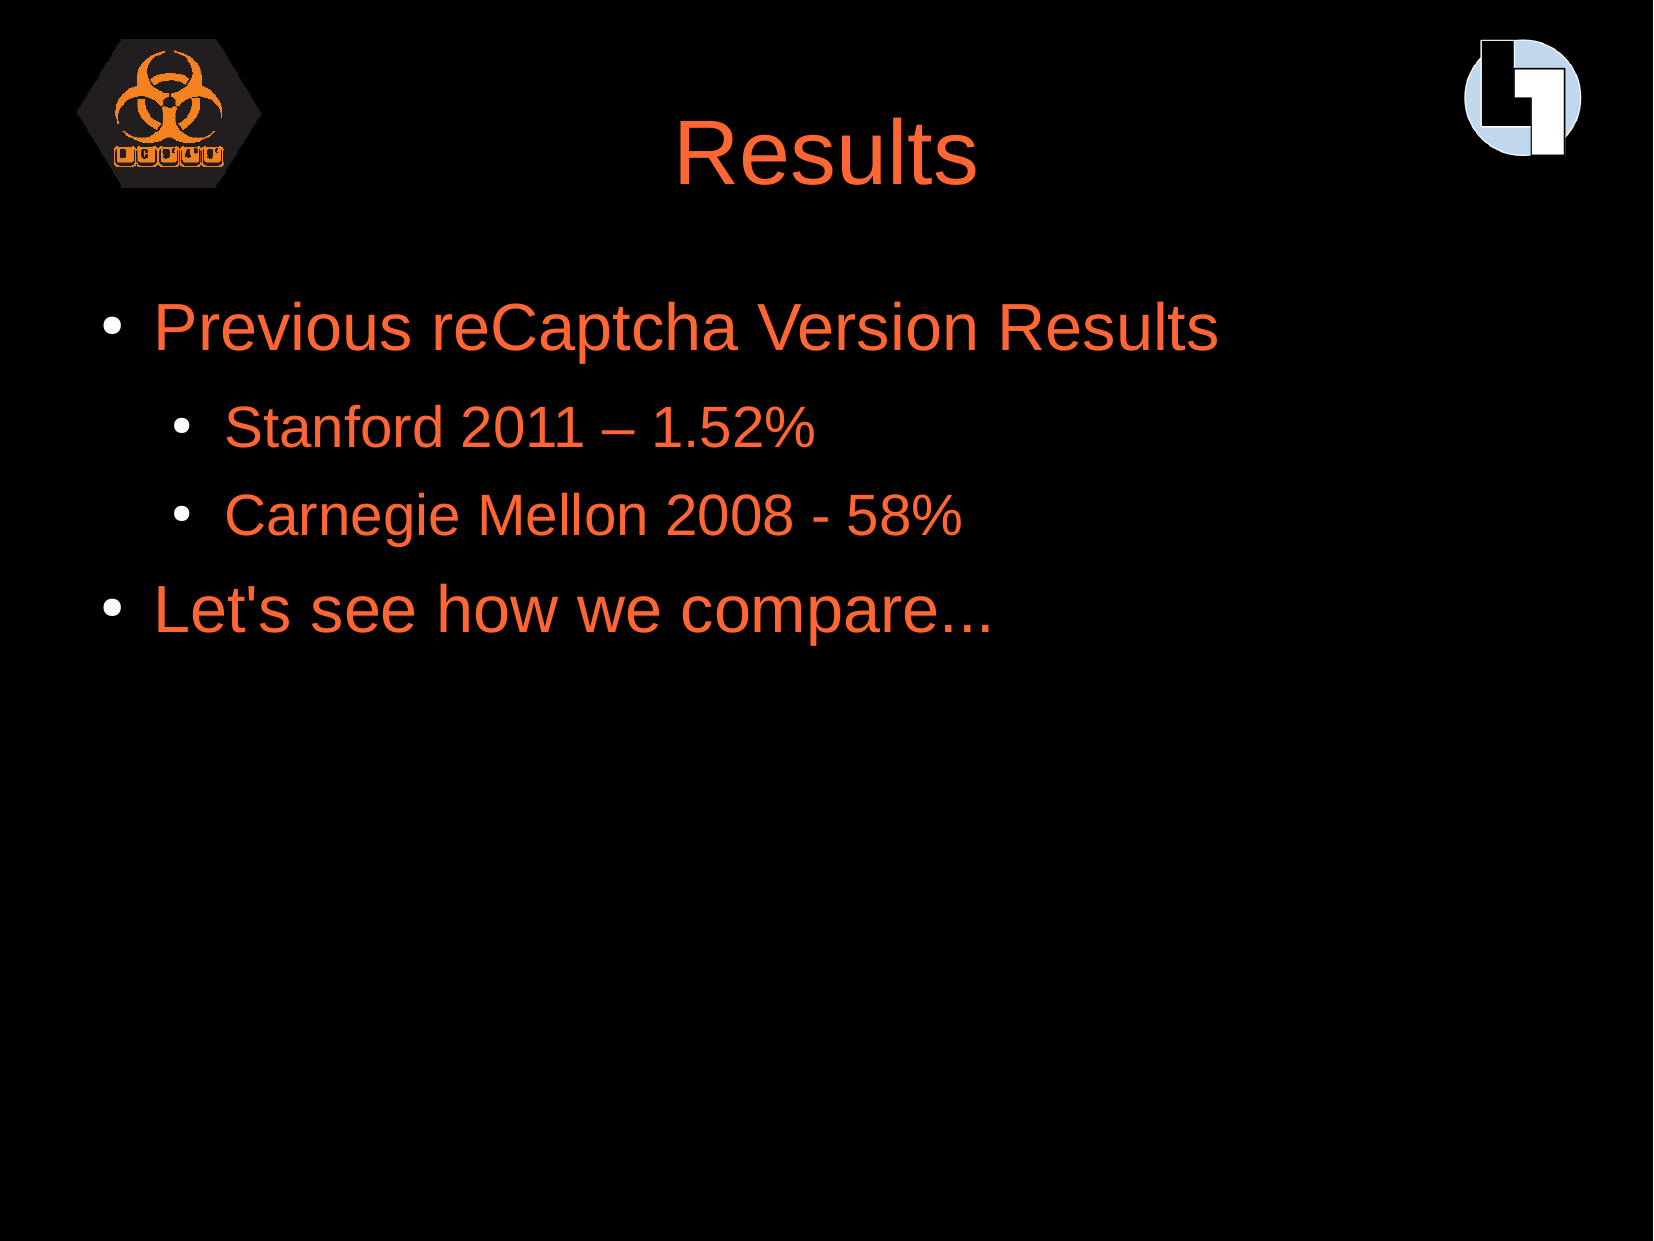

# Results
Previous reCaptcha Version Results
Stanford 2011 – 1.52%
Carnegie Mellon 2008 - 58%
Let's see how we compare...